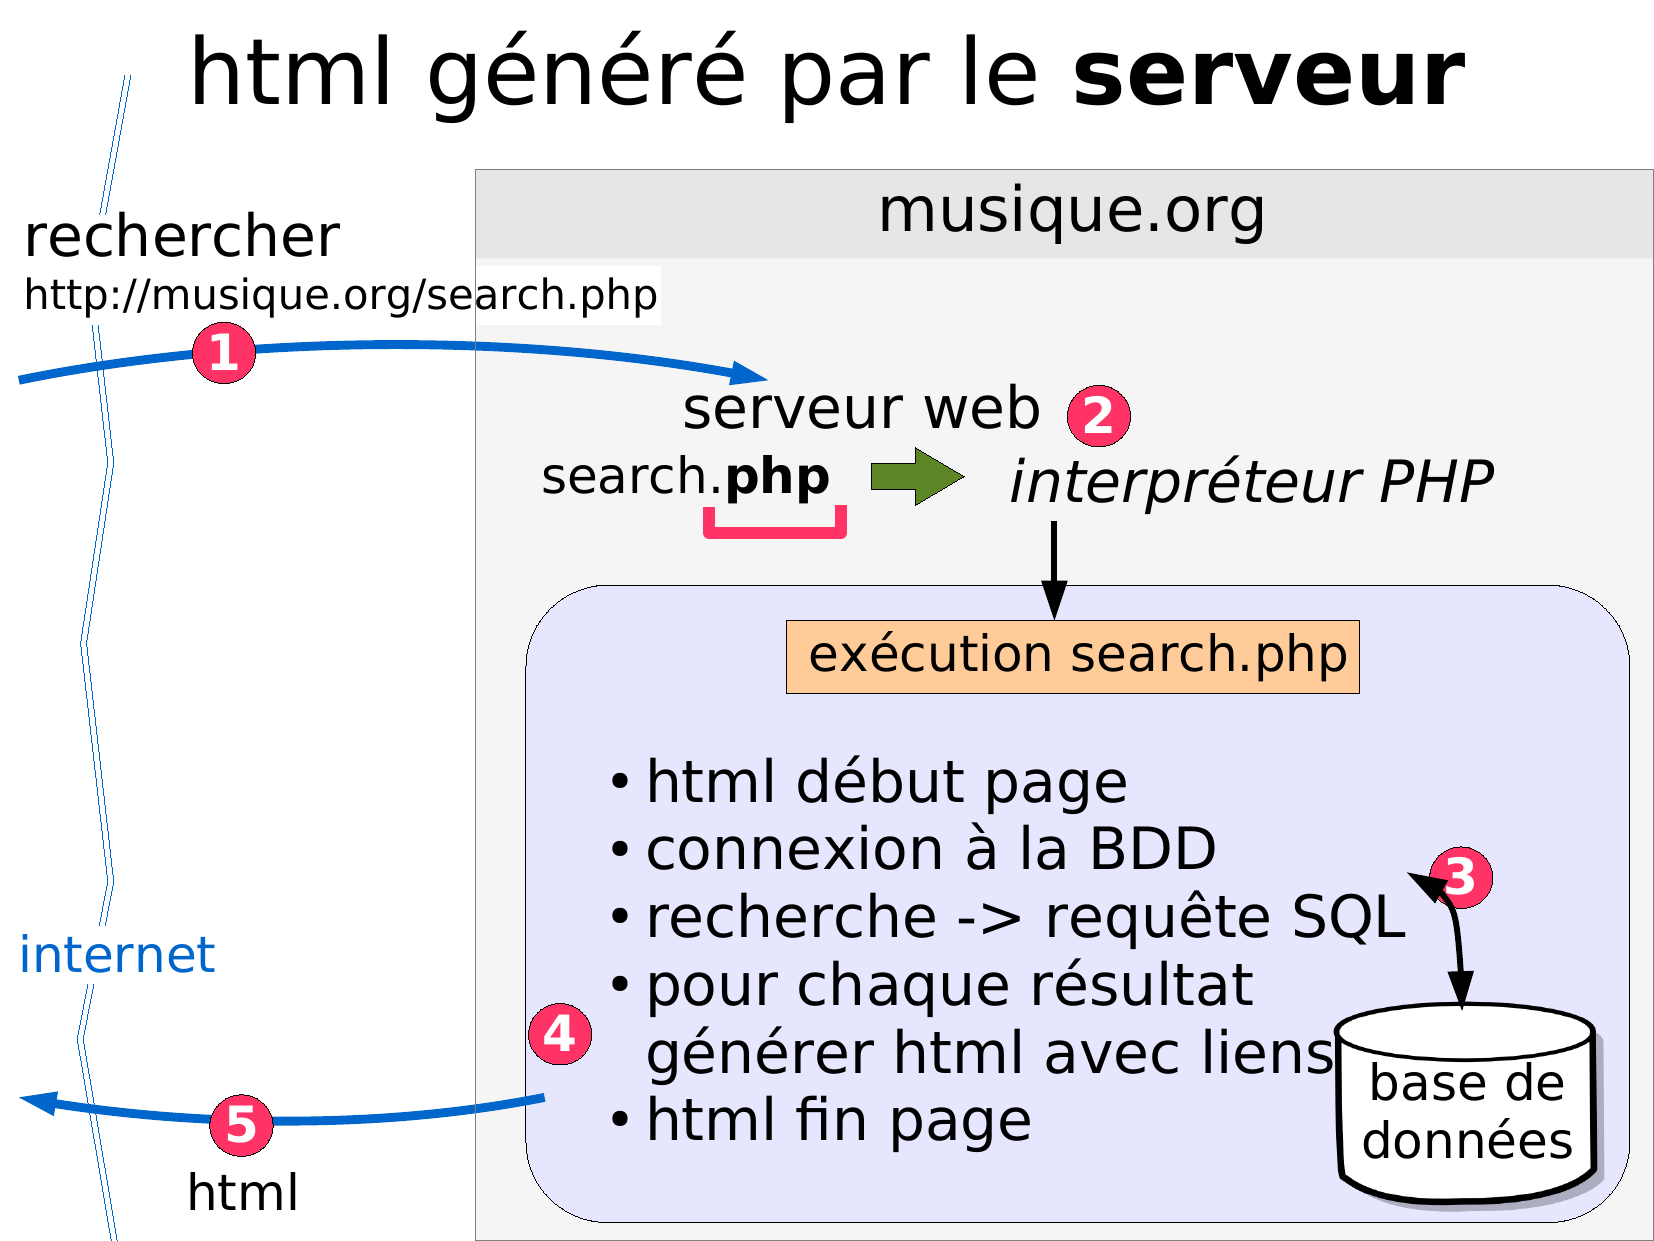

# html généré par le serveur
musique.org
rechercher
http://musique.org/search.php
1
serveur web
2
search.php
interpréteur PHP
exécution search.php
html début page
connexion à la BDD
recherche -> requête SQL
pour chaque résultat
générer html avec liens
html fin page
3
internet
4
base de données
5
html